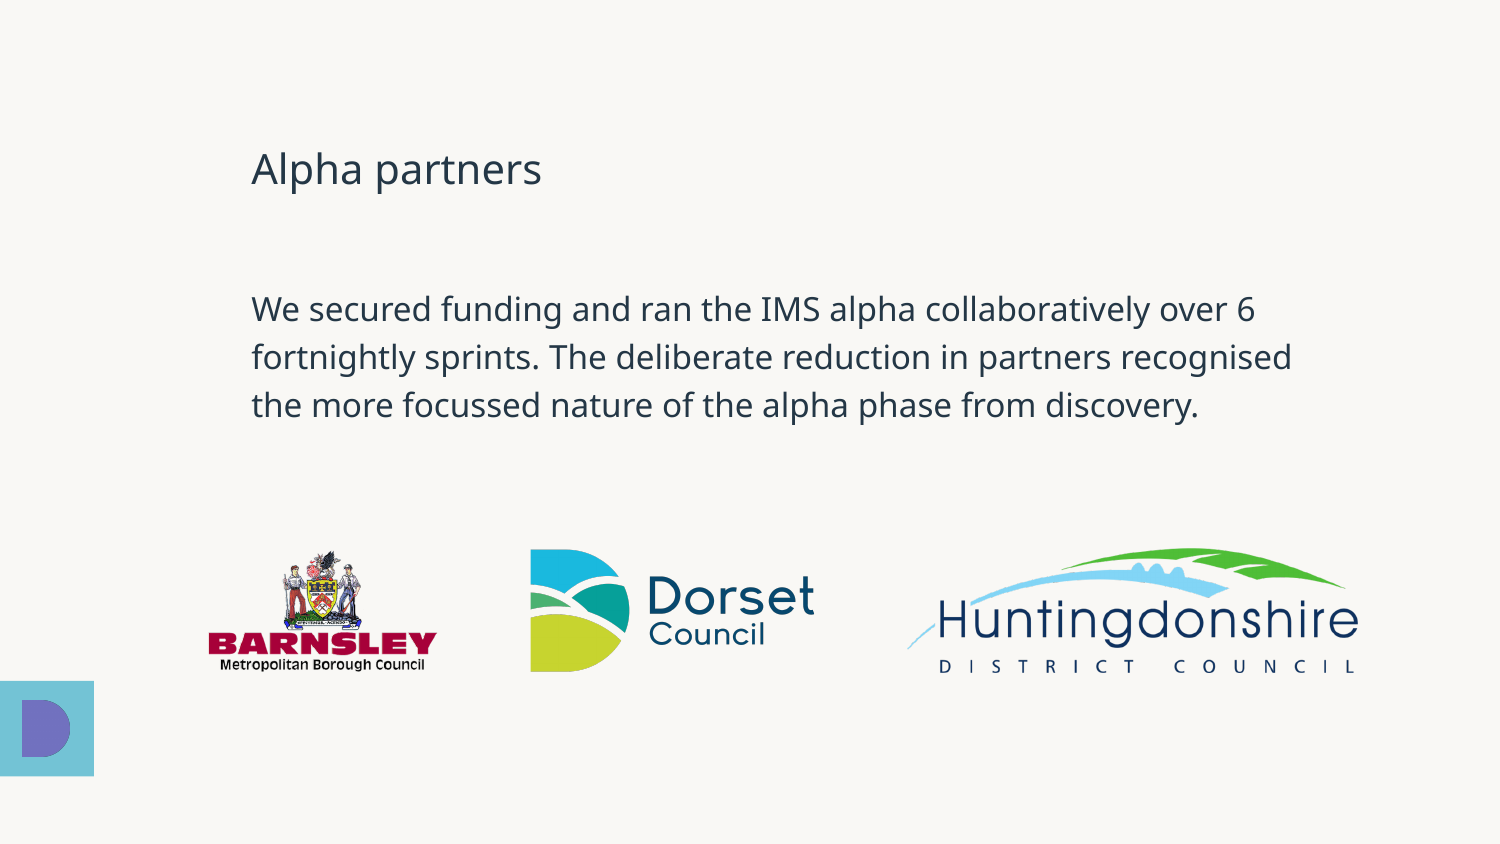

#
Alpha partners
We secured funding and ran the IMS alpha collaboratively over 6 fortnightly sprints. The deliberate reduction in partners recognised the more focussed nature of the alpha phase from discovery.